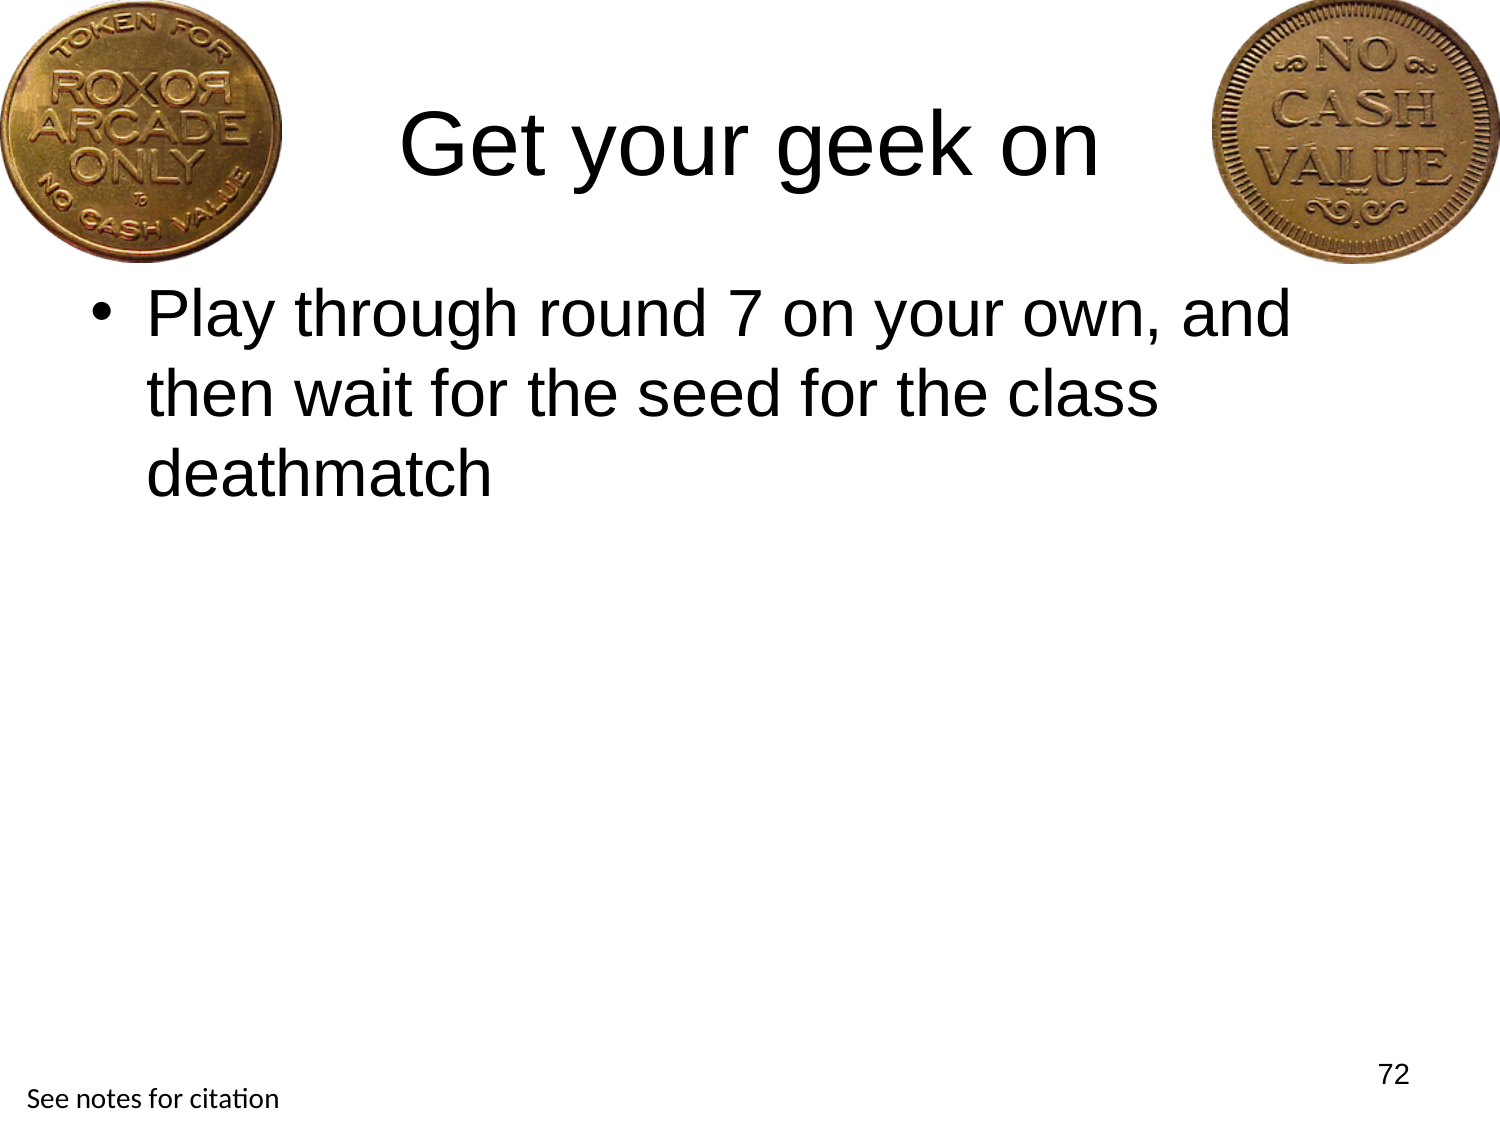

# Get your geek on
Play through round 7 on your own, and then wait for the seed for the class deathmatch
See notes for citation